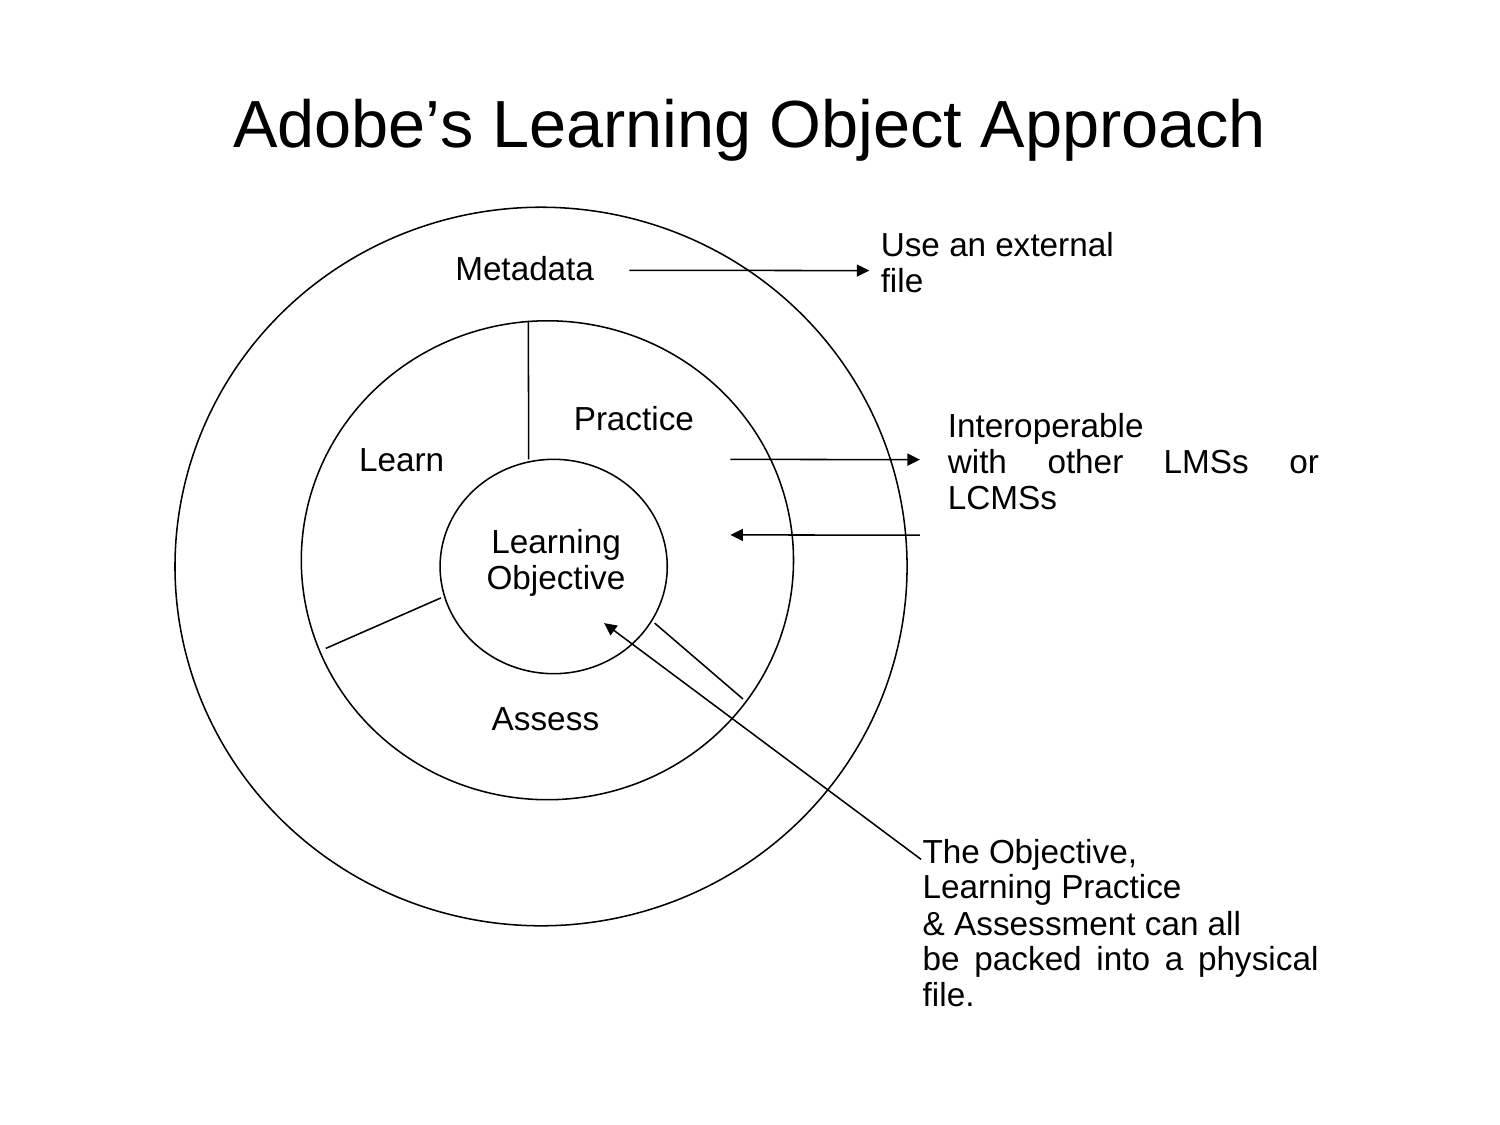

# Adobe’s Learning Object Approach
Use an external
file
Metadata
Practice
Interoperable
with other LMSs or LCMSs
Learn
Learning
Objective
Assess
The Objective,
Learning Practice
& Assessment can all
be packed into a physical file.